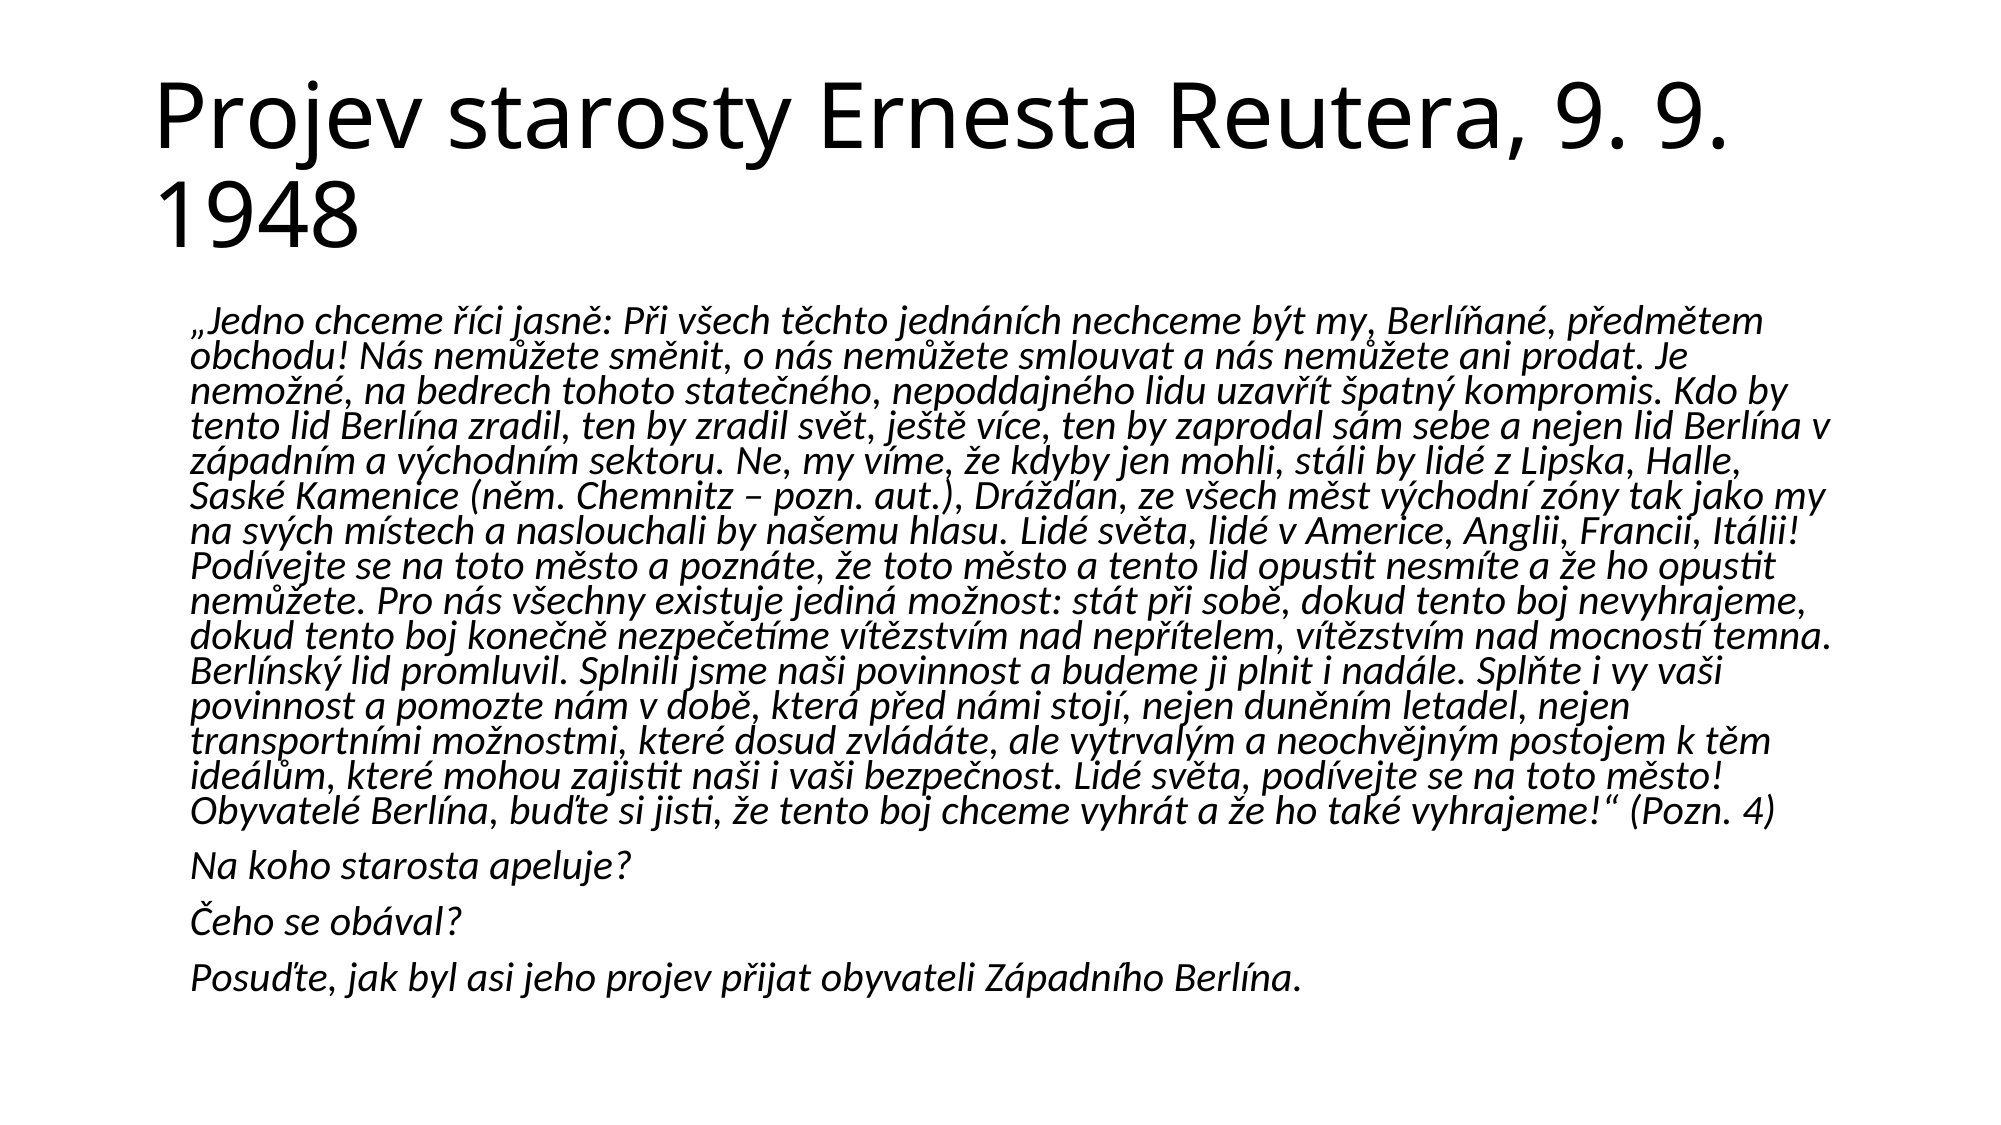

# Projev starosty Ernesta Reutera, 9. 9. 1948
	„Jedno chceme říci jasně: Při všech těchto jednáních nechceme být my, Berlíňané, předmětem obchodu! Nás nemůžete směnit, o nás nemůžete smlouvat a nás nemůžete ani prodat. Je nemožné, na bedrech tohoto statečného, nepoddajného lidu uzavřít špatný kompromis. Kdo by tento lid Berlína zradil, ten by zradil svět, ještě více, ten by zaprodal sám sebe a nejen lid Berlína v západním a východním sektoru. Ne, my víme, že kdyby jen mohli, stáli by lidé z Lipska, Halle, Saské Kamenice (něm. Chemnitz – pozn. aut.), Drážďan, ze všech měst východní zóny tak jako my na svých místech a naslouchali by našemu hlasu. Lidé světa, lidé v Americe, Anglii, Francii, Itálii! Podívejte se na toto město a poznáte, že toto město a tento lid opustit nesmíte a že ho opustit nemůžete. Pro nás všechny existuje jediná možnost: stát při sobě, dokud tento boj nevyhrajeme, dokud tento boj konečně nezpečetíme vítězstvím nad nepřítelem, vítězstvím nad mocností temna. Berlínský lid promluvil. Splnili jsme naši povinnost a budeme ji plnit i nadále. Splňte i vy vaši povinnost a pomozte nám v době, která před námi stojí, nejen duněním letadel, nejen transportními možnostmi, které dosud zvládáte, ale vytrvalým a neochvějným postojem k těm ideálům, které mohou zajistit naši i vaši bezpečnost. Lidé světa, podívejte se na toto město! Obyvatelé Berlína, buďte si jisti, že tento boj chceme vyhrát a že ho také vyhrajeme!“ (Pozn. 4)
	Na koho starosta apeluje?
	Čeho se obával?
	Posuďte, jak byl asi jeho projev přijat obyvateli Západního Berlína.